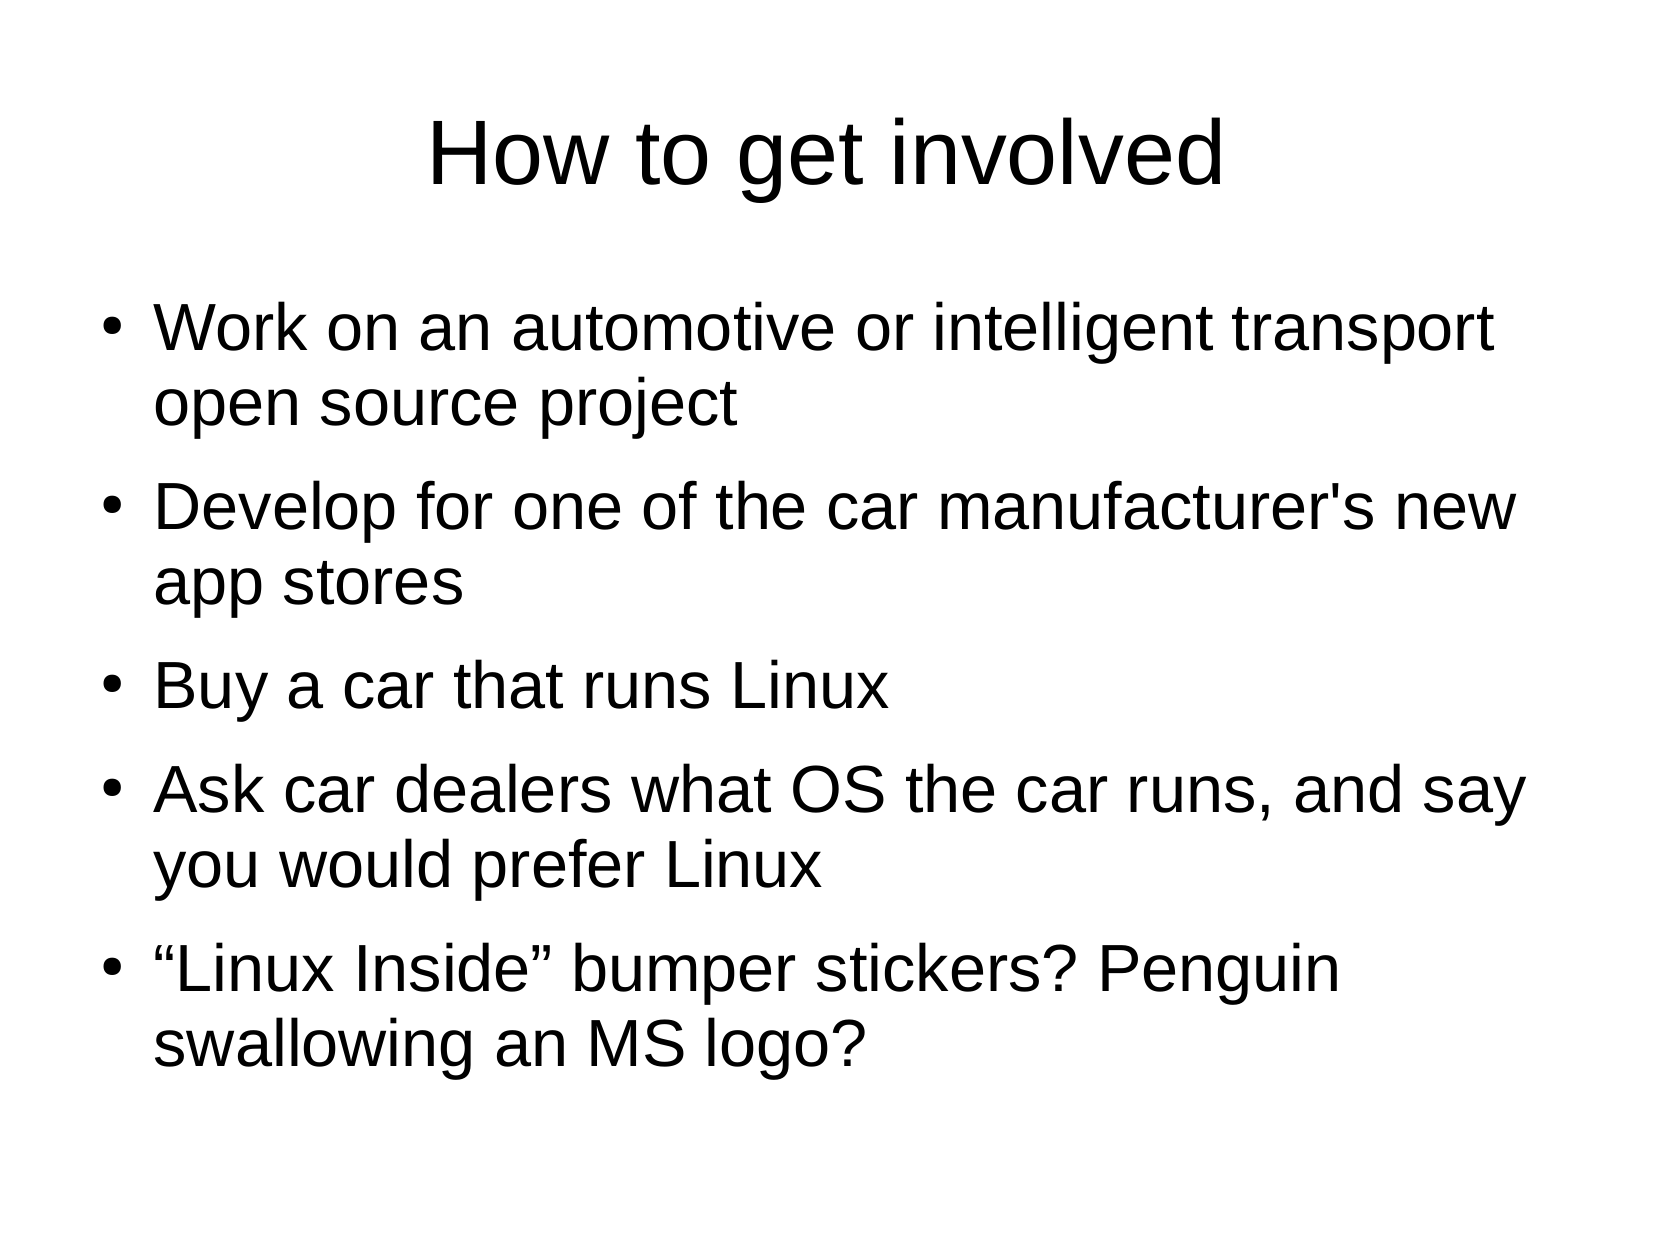

# How to get involved
Work on an automotive or intelligent transport open source project
Develop for one of the car manufacturer's new app stores
Buy a car that runs Linux
Ask car dealers what OS the car runs, and say you would prefer Linux
“Linux Inside” bumper stickers? Penguin swallowing an MS logo?